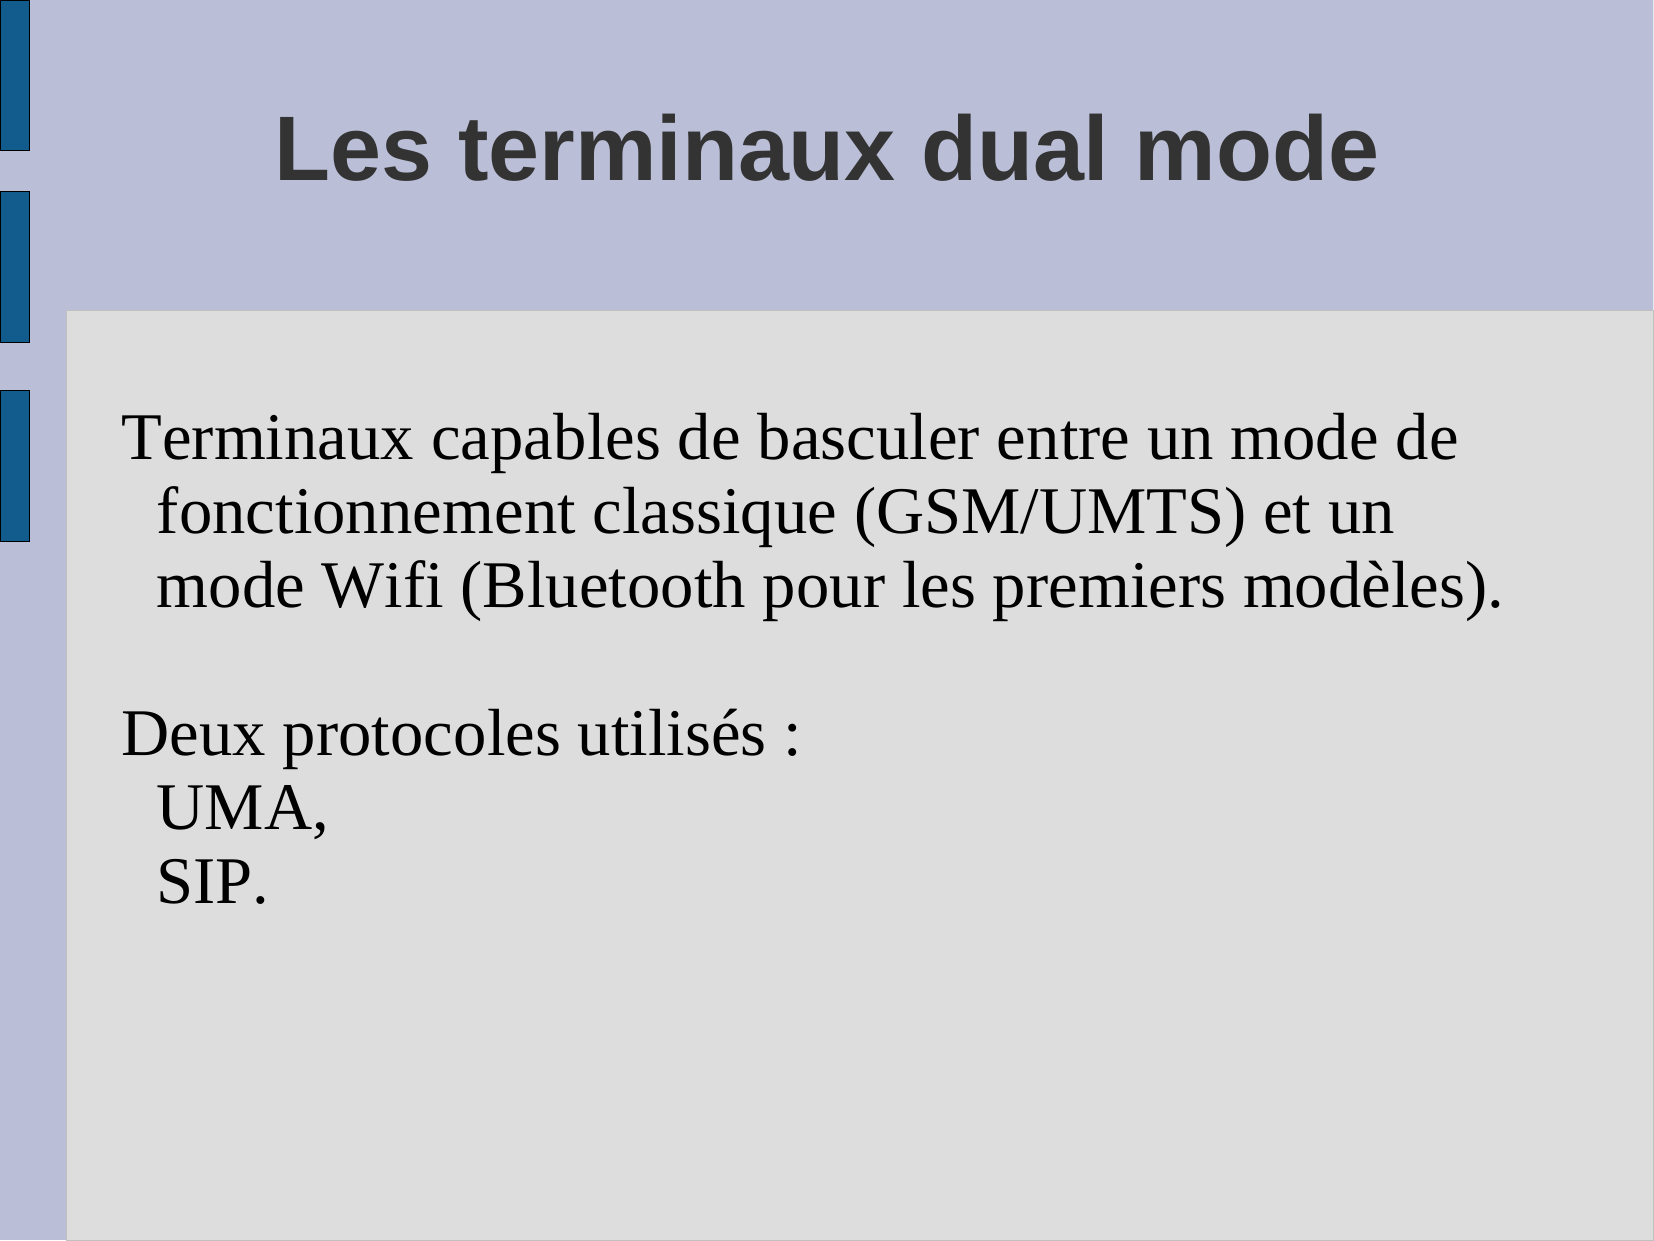

# Les terminaux dual mode
Terminaux capables de basculer entre un mode de fonctionnement classique (GSM/UMTS) et un mode Wifi (Bluetooth pour les premiers modèles).
Deux protocoles utilisés :
UMA,
SIP.